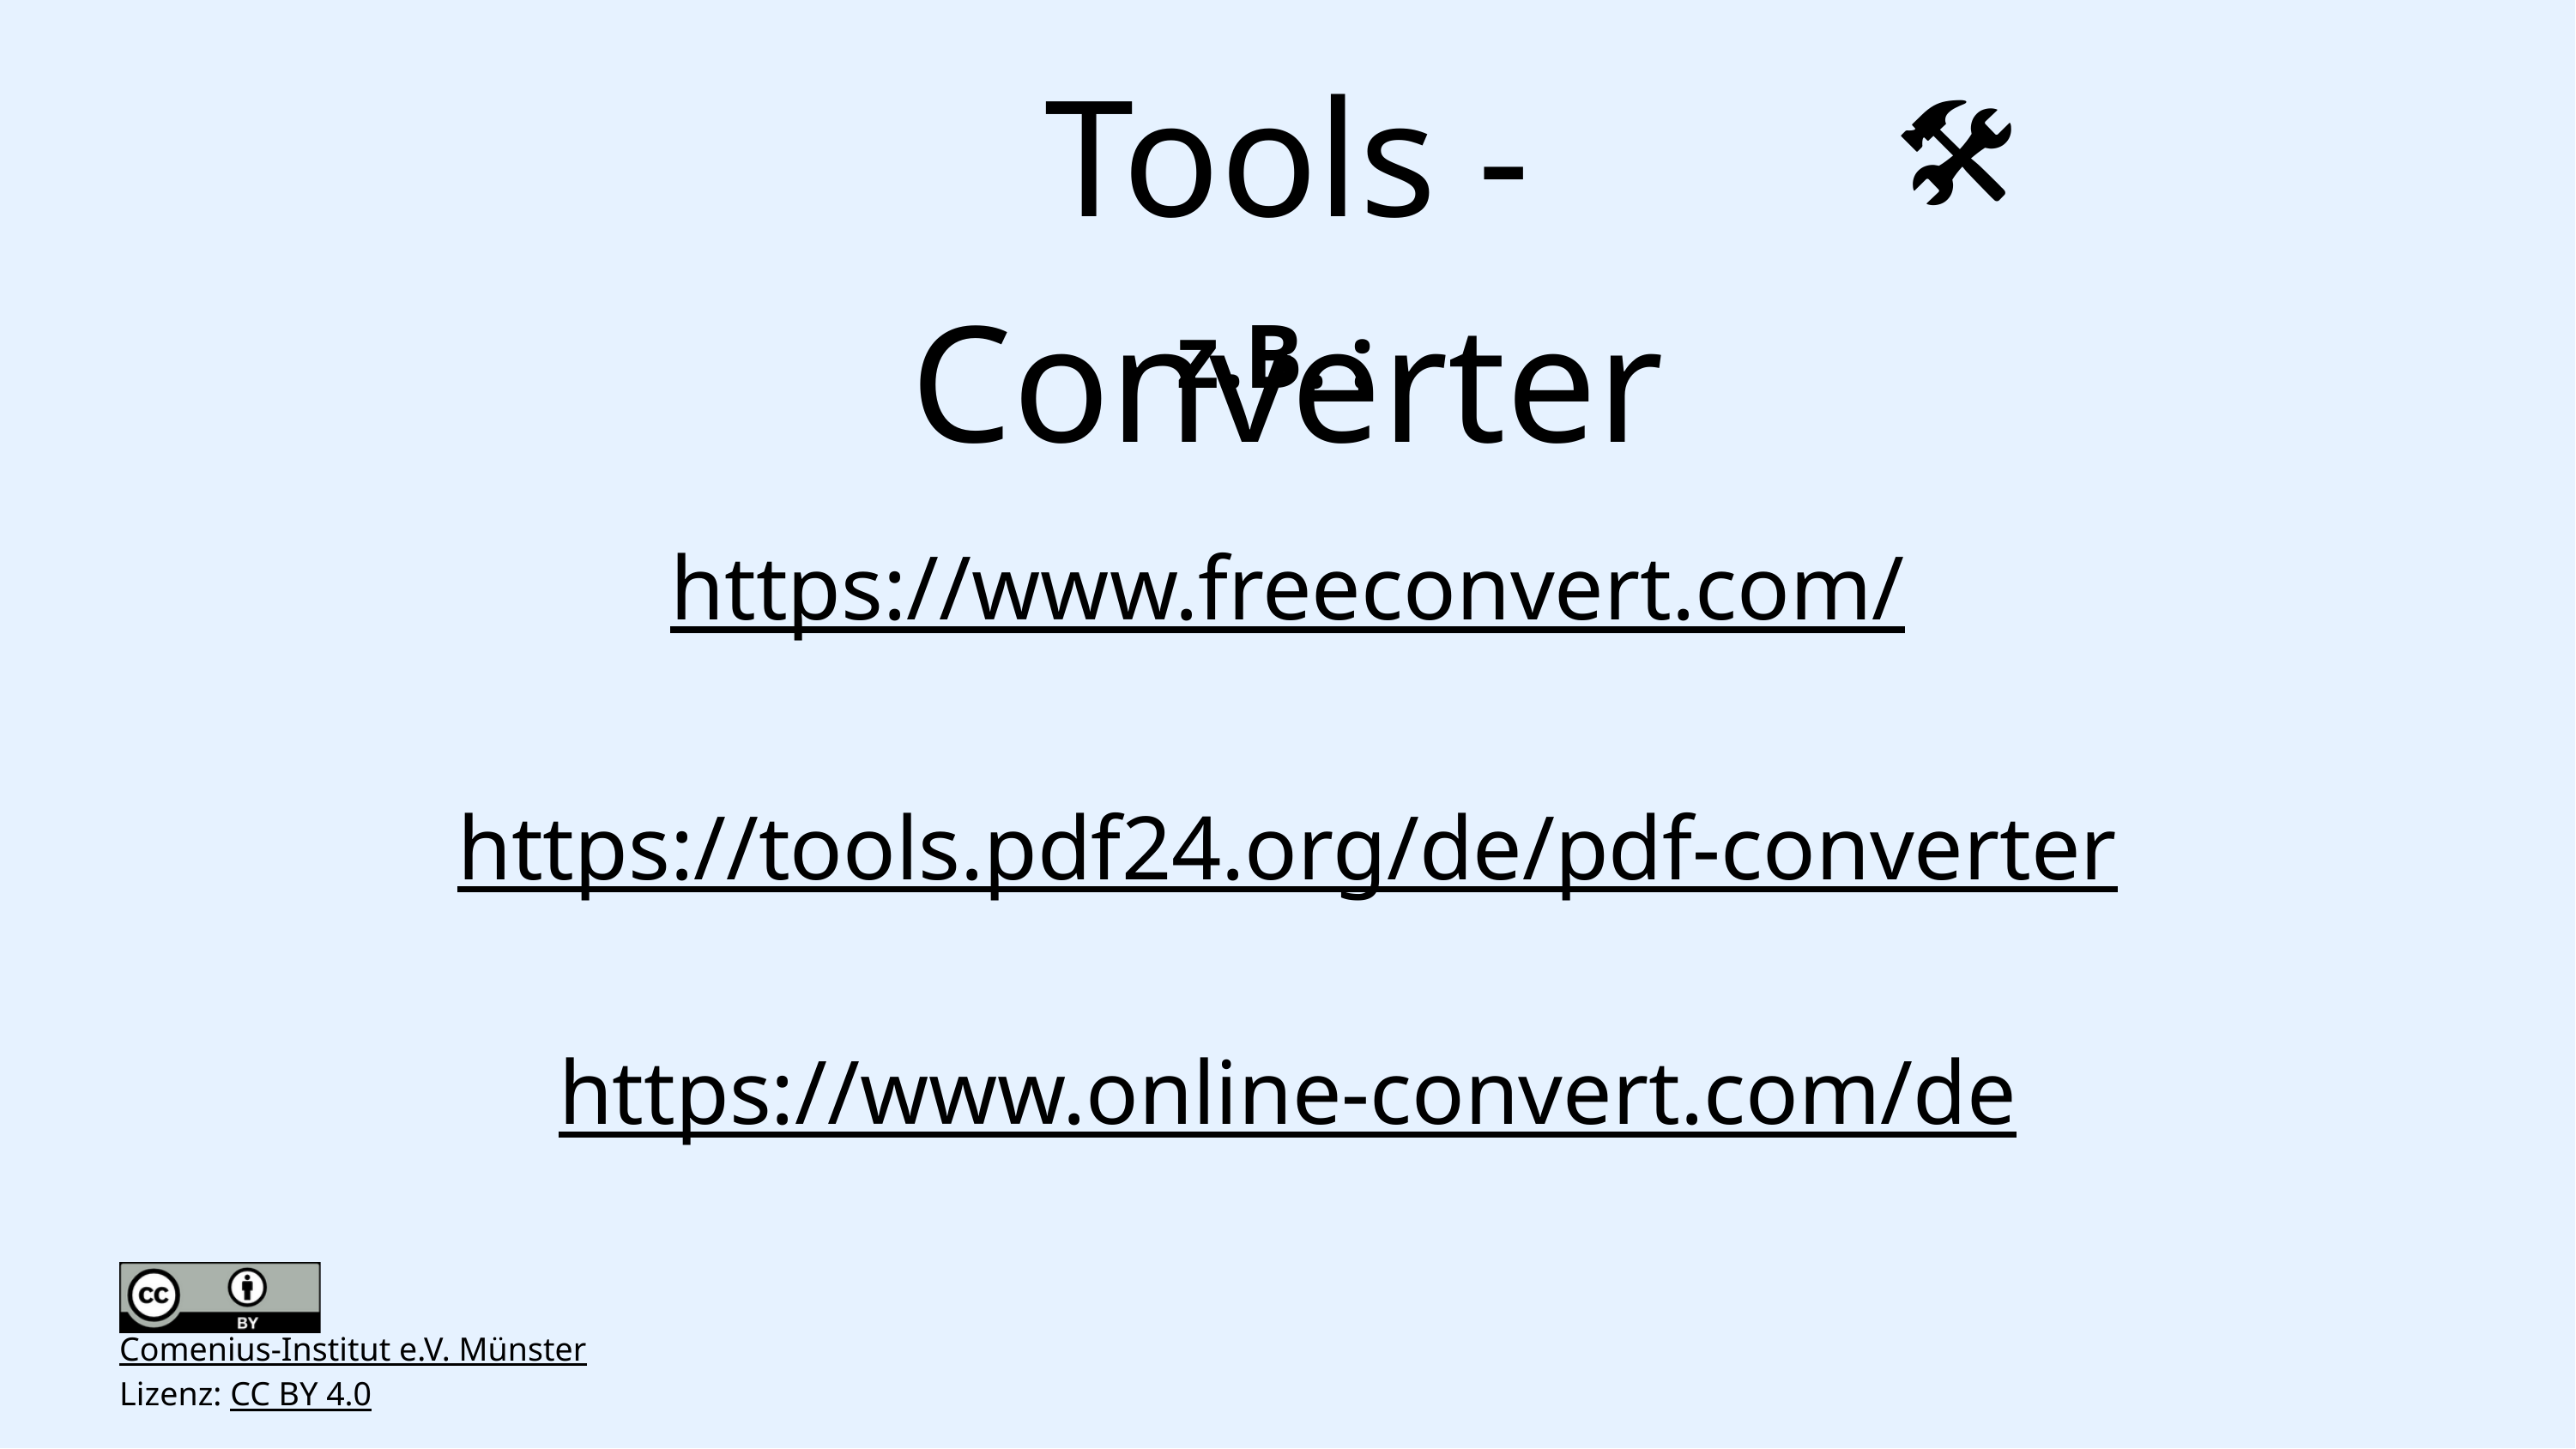

Tools - Converter
🛠️
z.B. :
https://www.freeconvert.com/
https://tools.pdf24.org/de/pdf-converter
https://www.online-convert.com/de
Comenius-Institut e.V. Münster
Lizenz: CC BY 4.0